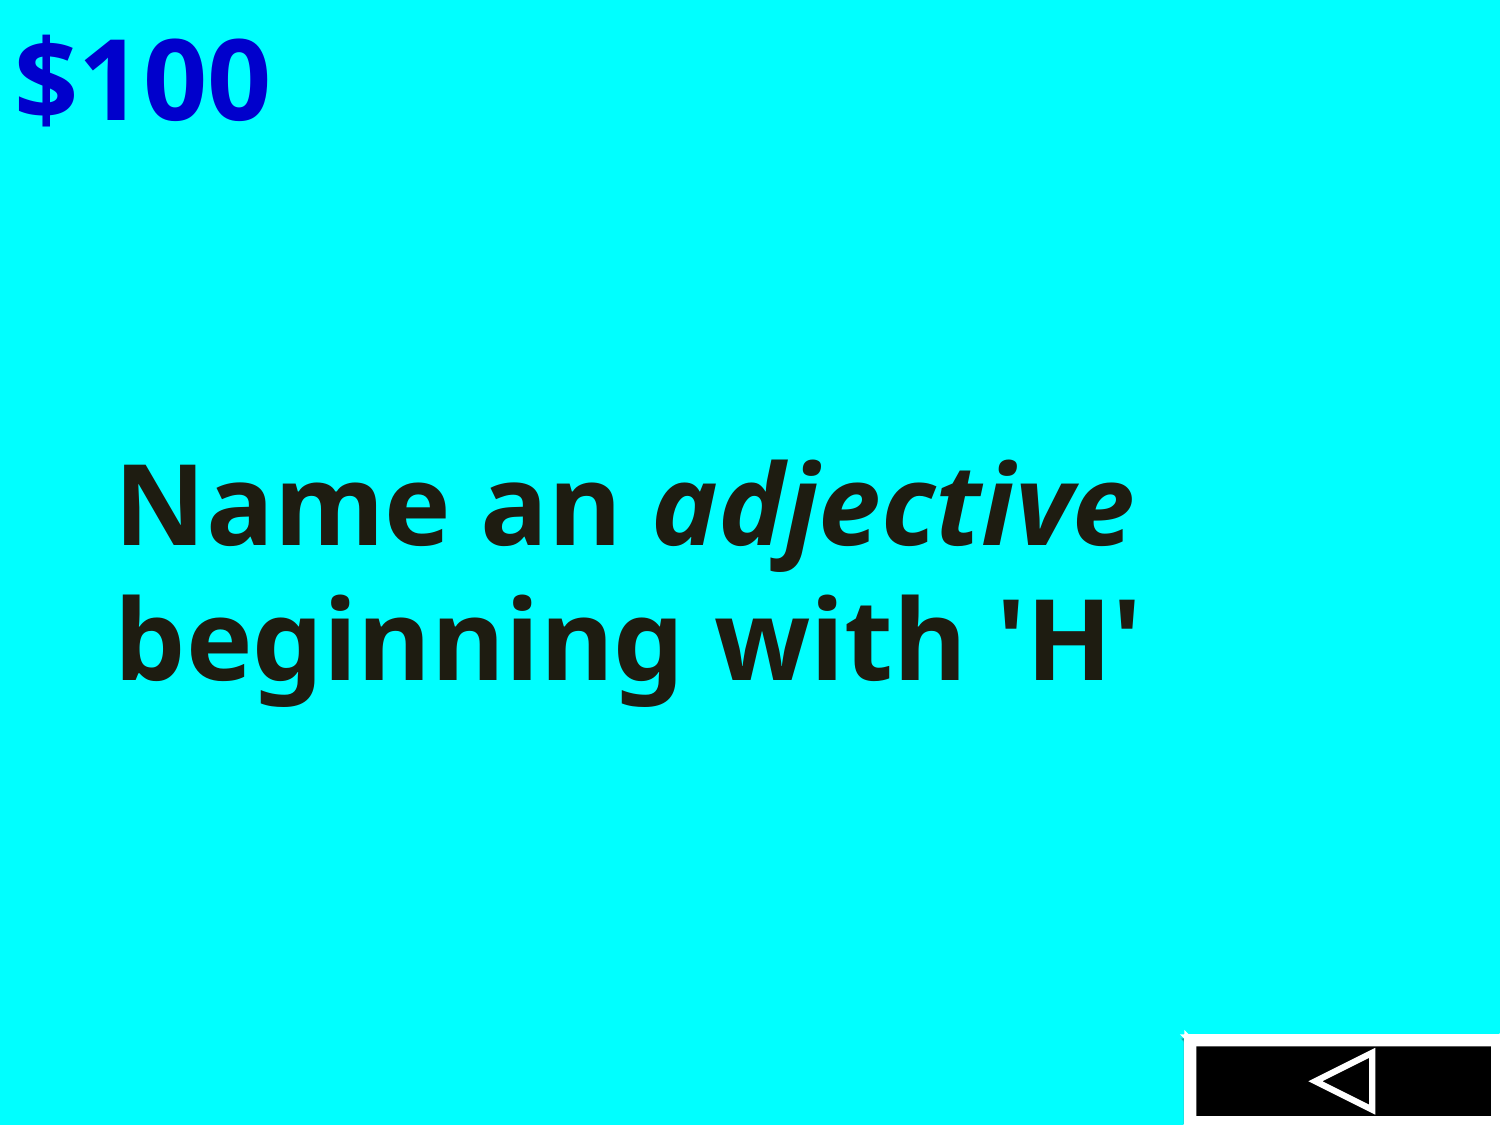

$100
Name an adjective beginning with 'H'